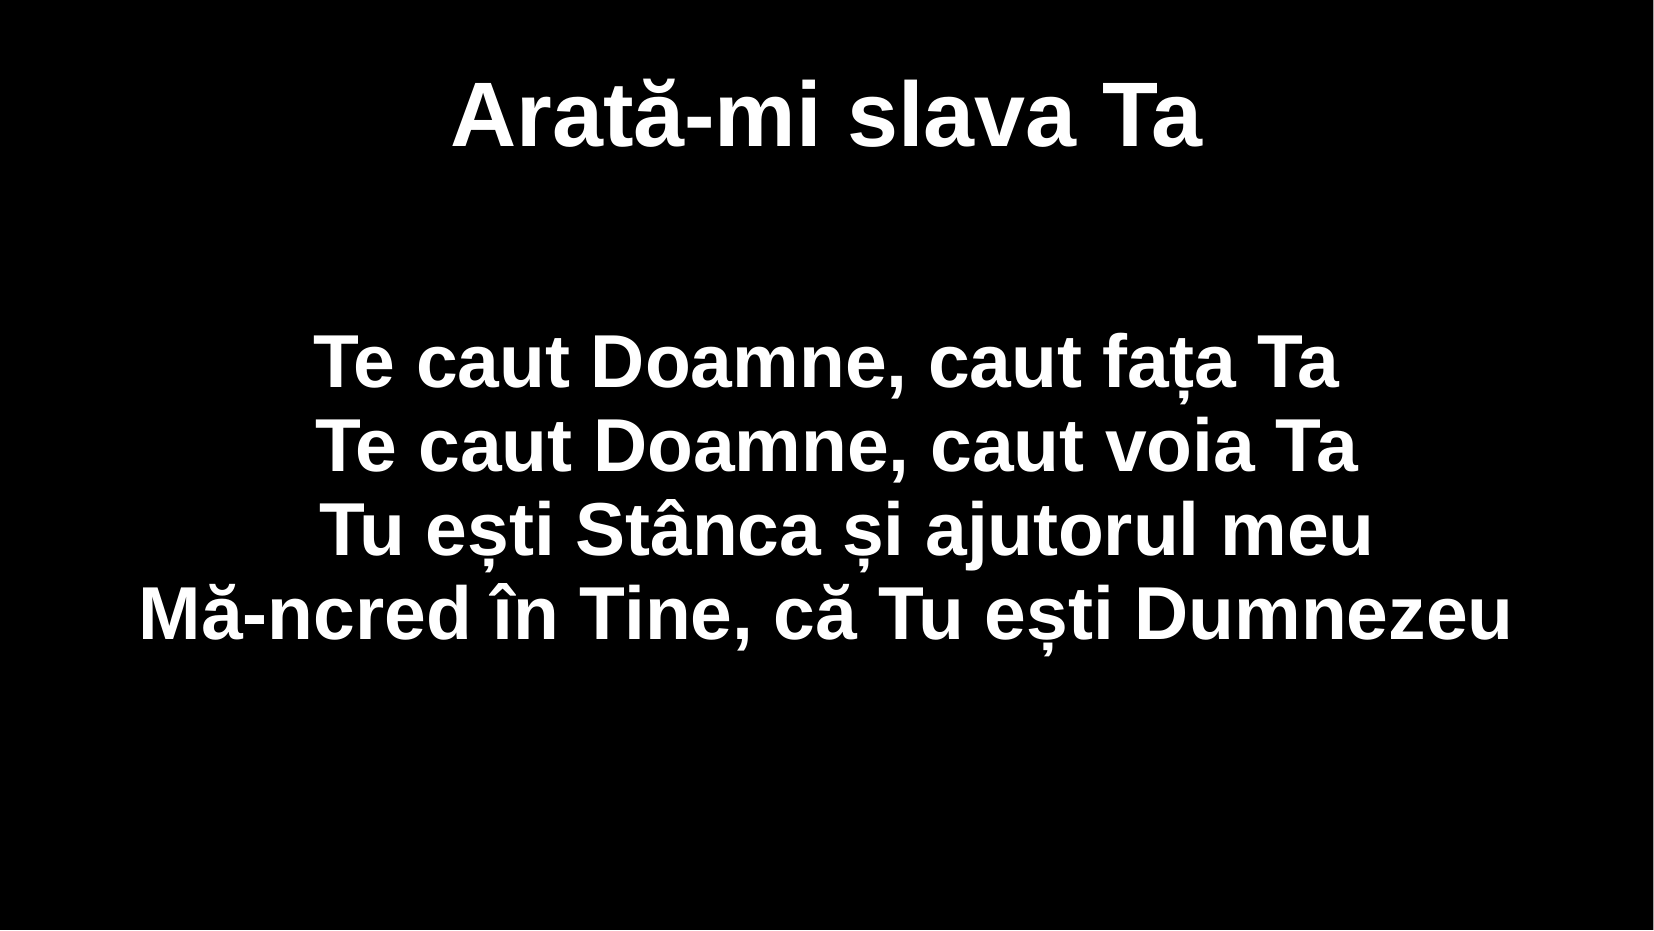

# Arată-mi slava Ta
Te caut Doamne, caut fața Ta
 Te caut Doamne, caut voia Ta
 Tu ești Stânca și ajutorul meu
Mă-ncred în Tine, că Tu ești Dumnezeu